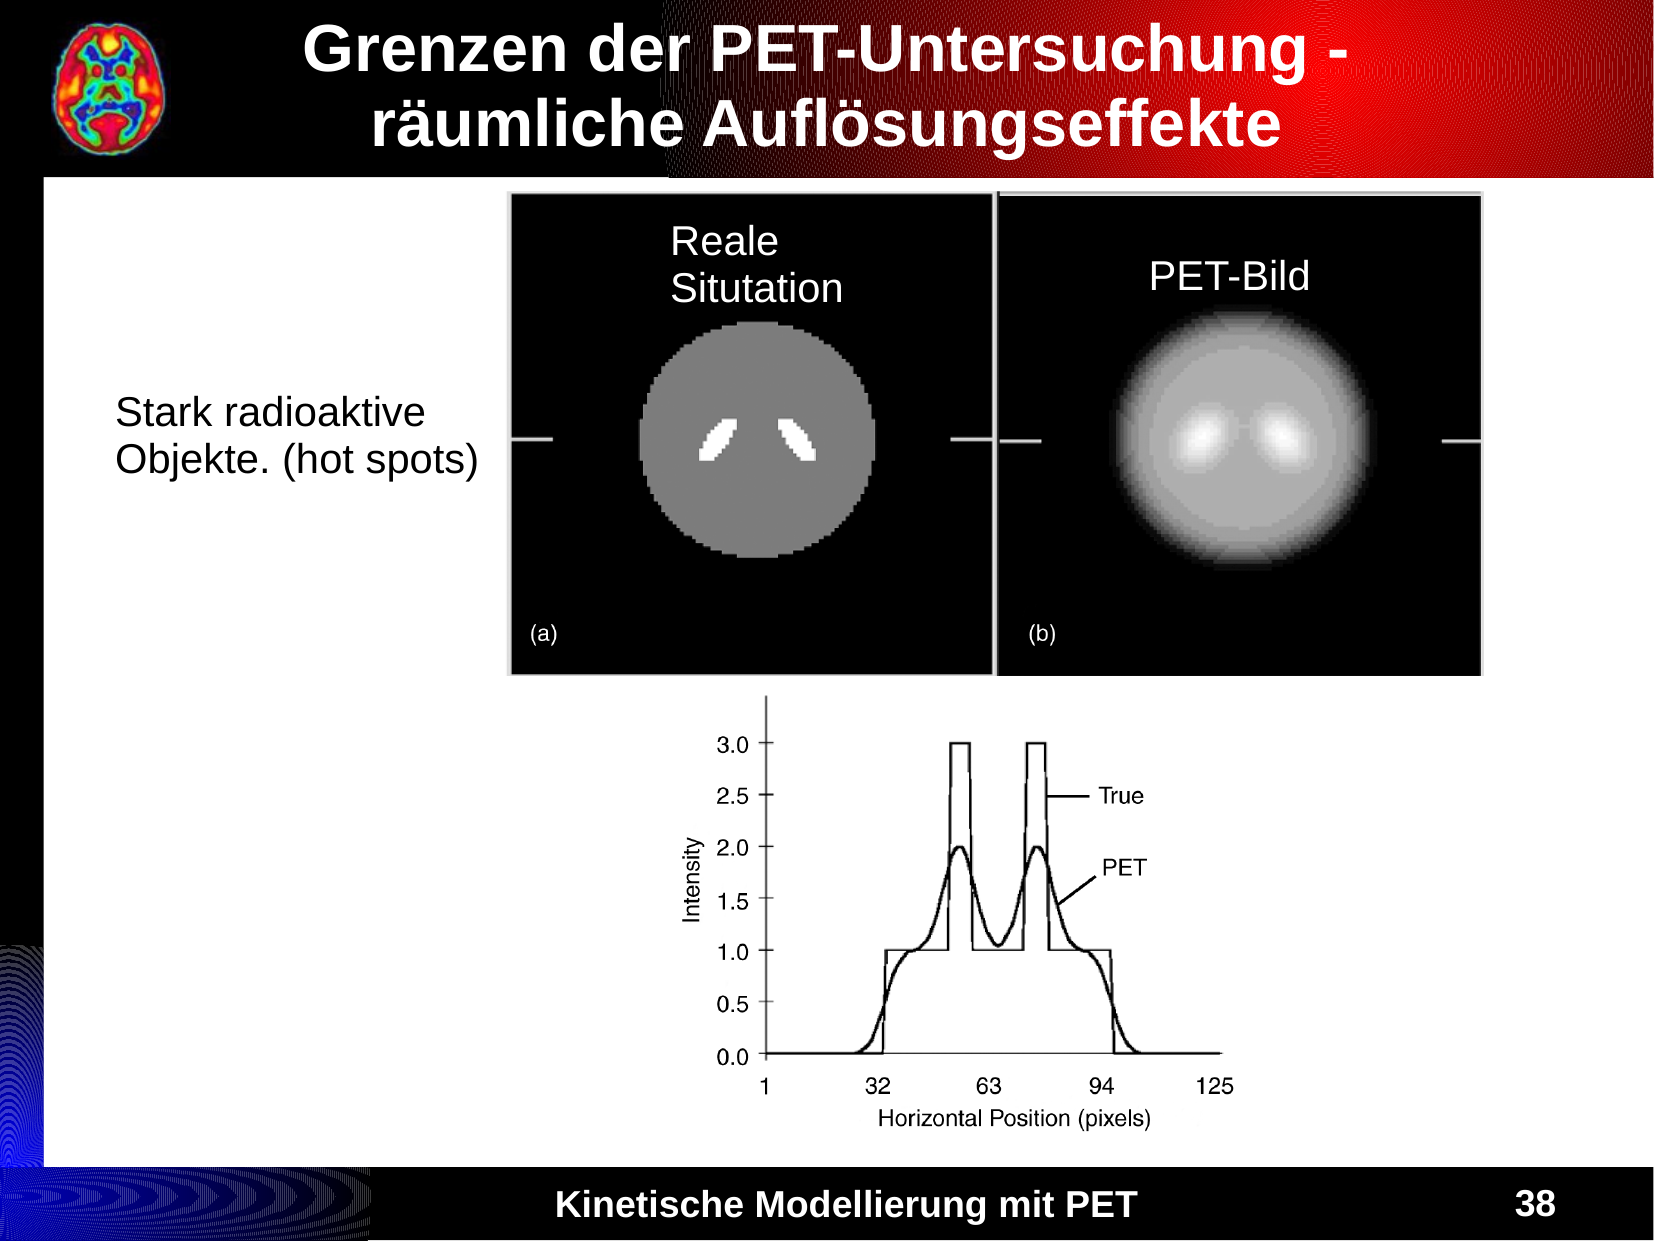

# Grenzen der PET-Untersuchung - räumliche Auflösungseffekte
Reale Situtation
PET-Bild
Stark radioaktive Objekte. (hot spots)
Kinetische Modellierung mit PET